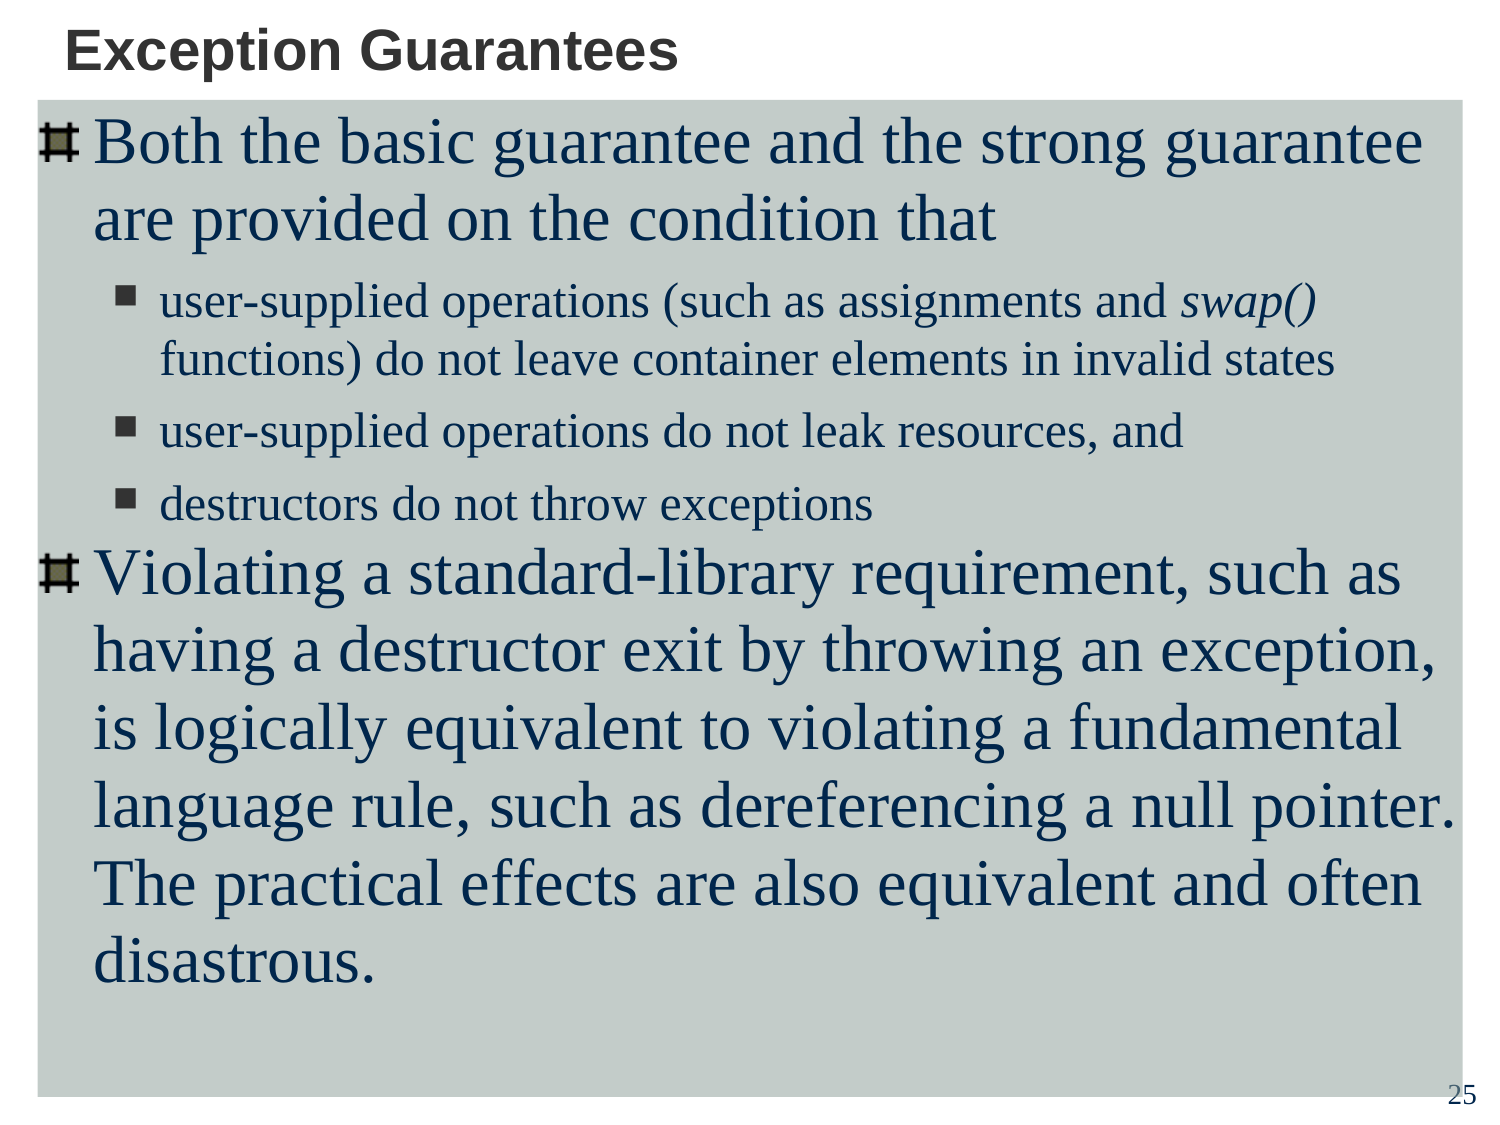

# Exception Guarantees
Both the basic guarantee and the strong guarantee are provided on the condition that
user-supplied operations (such as assignments and swap() functions) do not leave container elements in invalid states
user-supplied operations do not leak resources, and
destructors do not throw exceptions
Violating a standard-library requirement, such as having a destructor exit by throwing an exception, is logically equivalent to violating a fundamental language rule, such as dereferencing a null pointer. The practical effects are also equivalent and often disastrous.